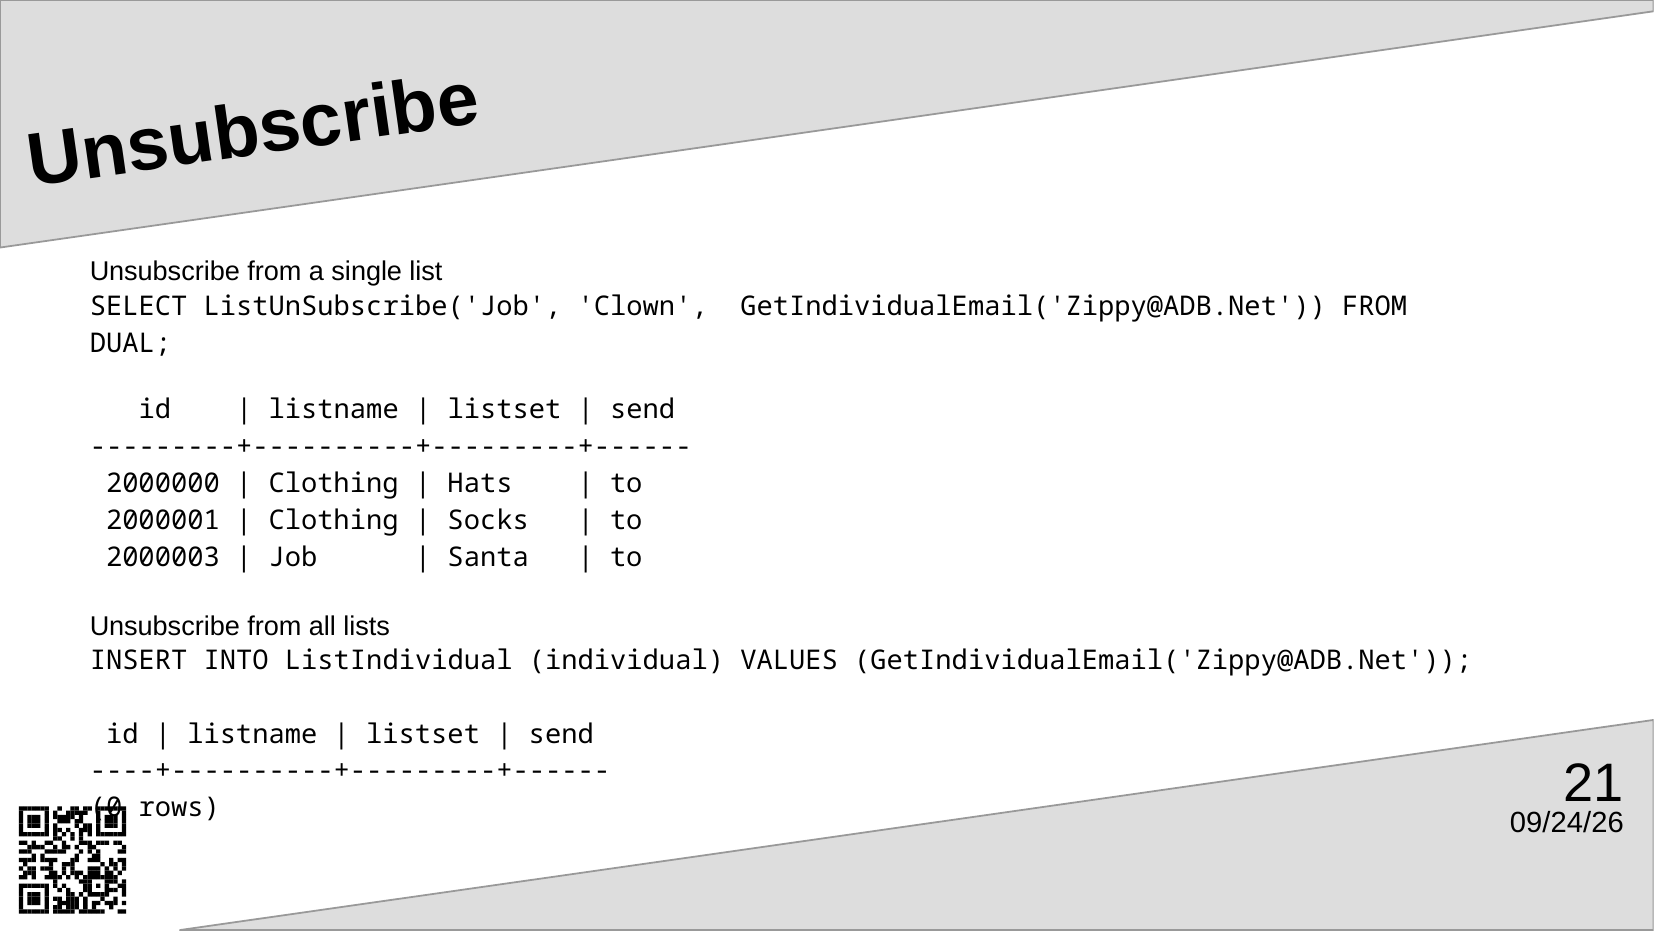

# Unsubscribe
Unsubscribe from a single list
SELECT ListUnSubscribe('Job', 'Clown', GetIndividualEmail('Zippy@ADB.Net')) FROM DUAL;
 id | listname | listset | send
---------+----------+---------+------
 2000000 | Clothing | Hats | to
 2000001 | Clothing | Socks | to
 2000003 | Job | Santa | to
Unsubscribe from all lists
INSERT INTO ListIndividual (individual) VALUES (GetIndividualEmail('Zippy@ADB.Net'));
 id | listname | listset | send
----+----------+---------+------
(0 rows)
21